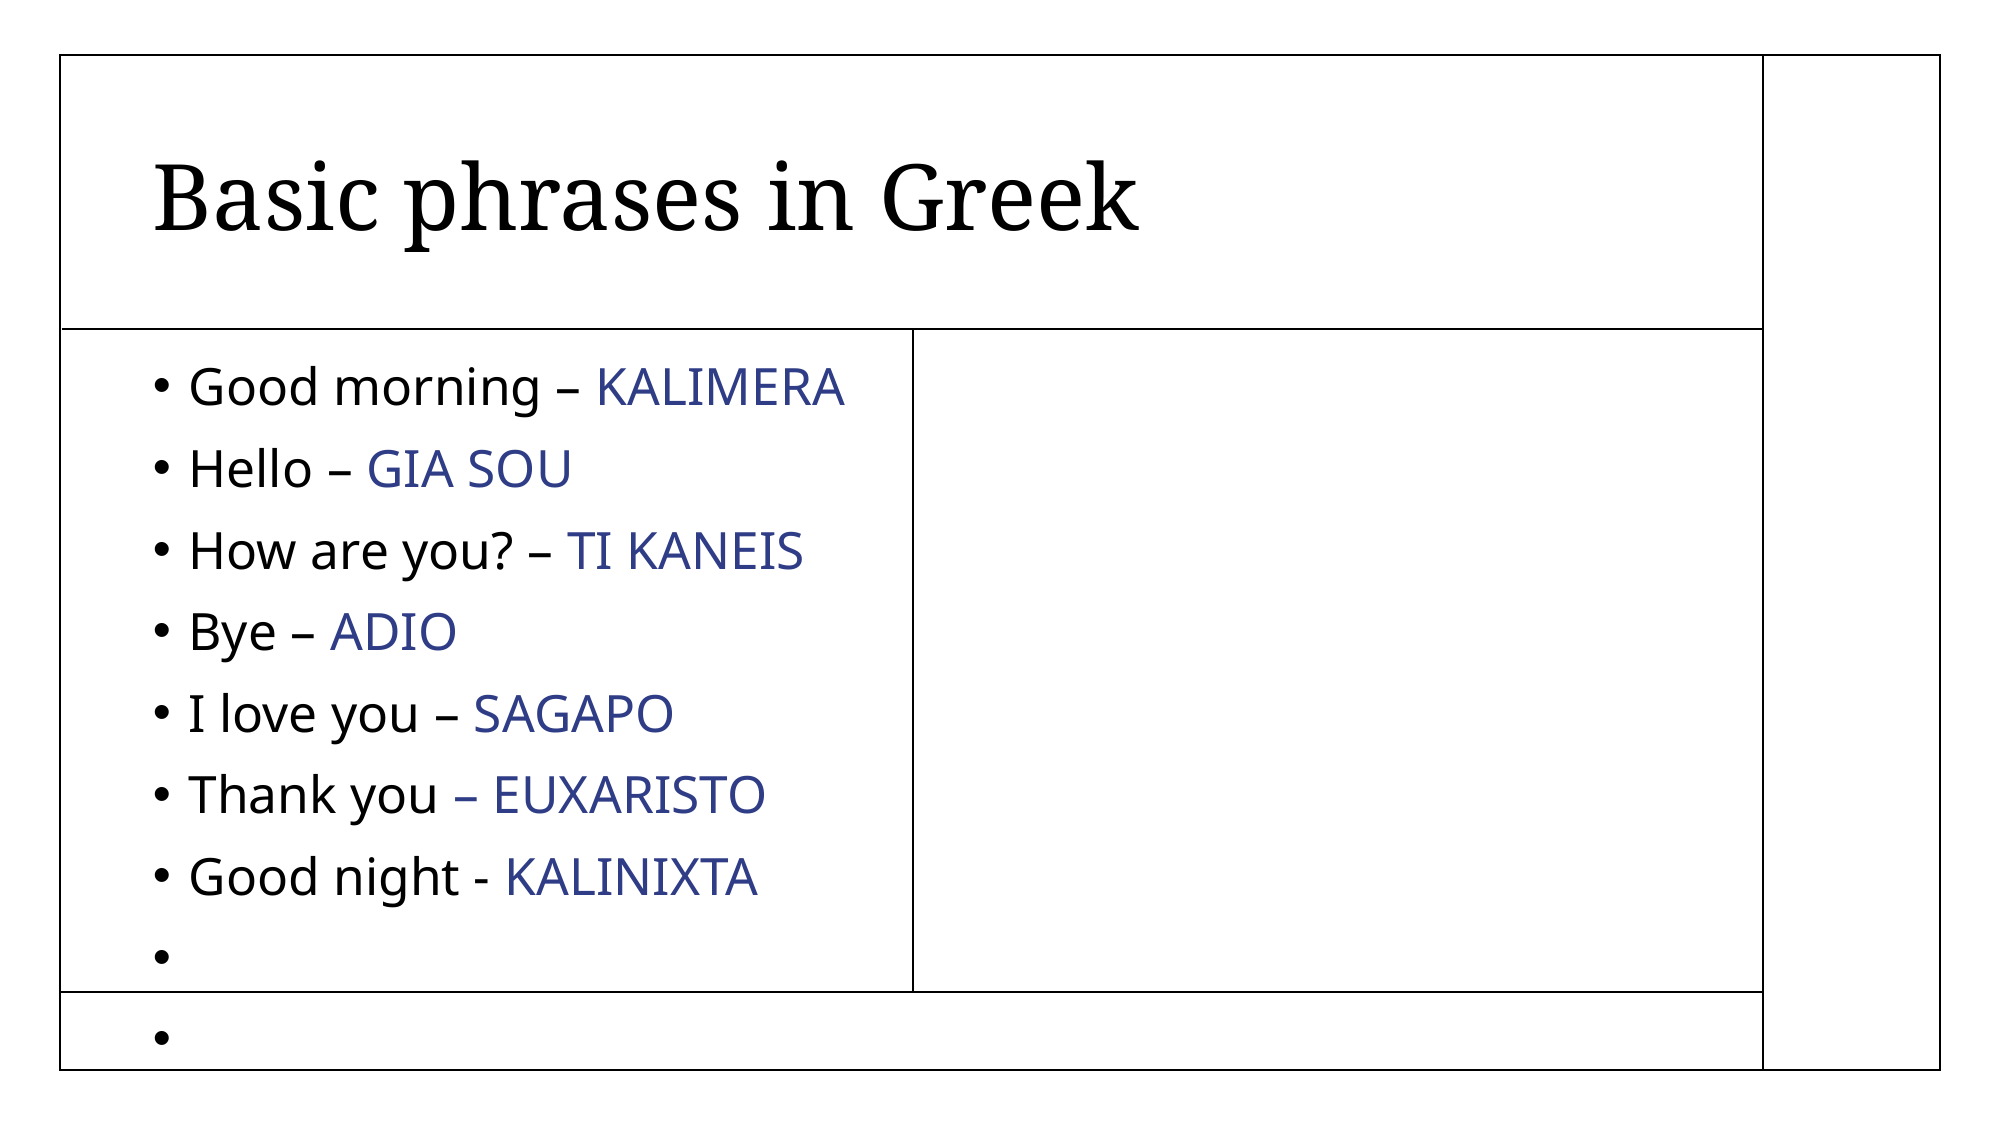

# Basic phrases in Greek
Good morning – KALIMERA
Hello – GIA SOU
How are you? – TI KANEIS
Bye – ADIO
I love you – SAGAPO
Thank you – EUXARISTO
Good night - KALINIXTA